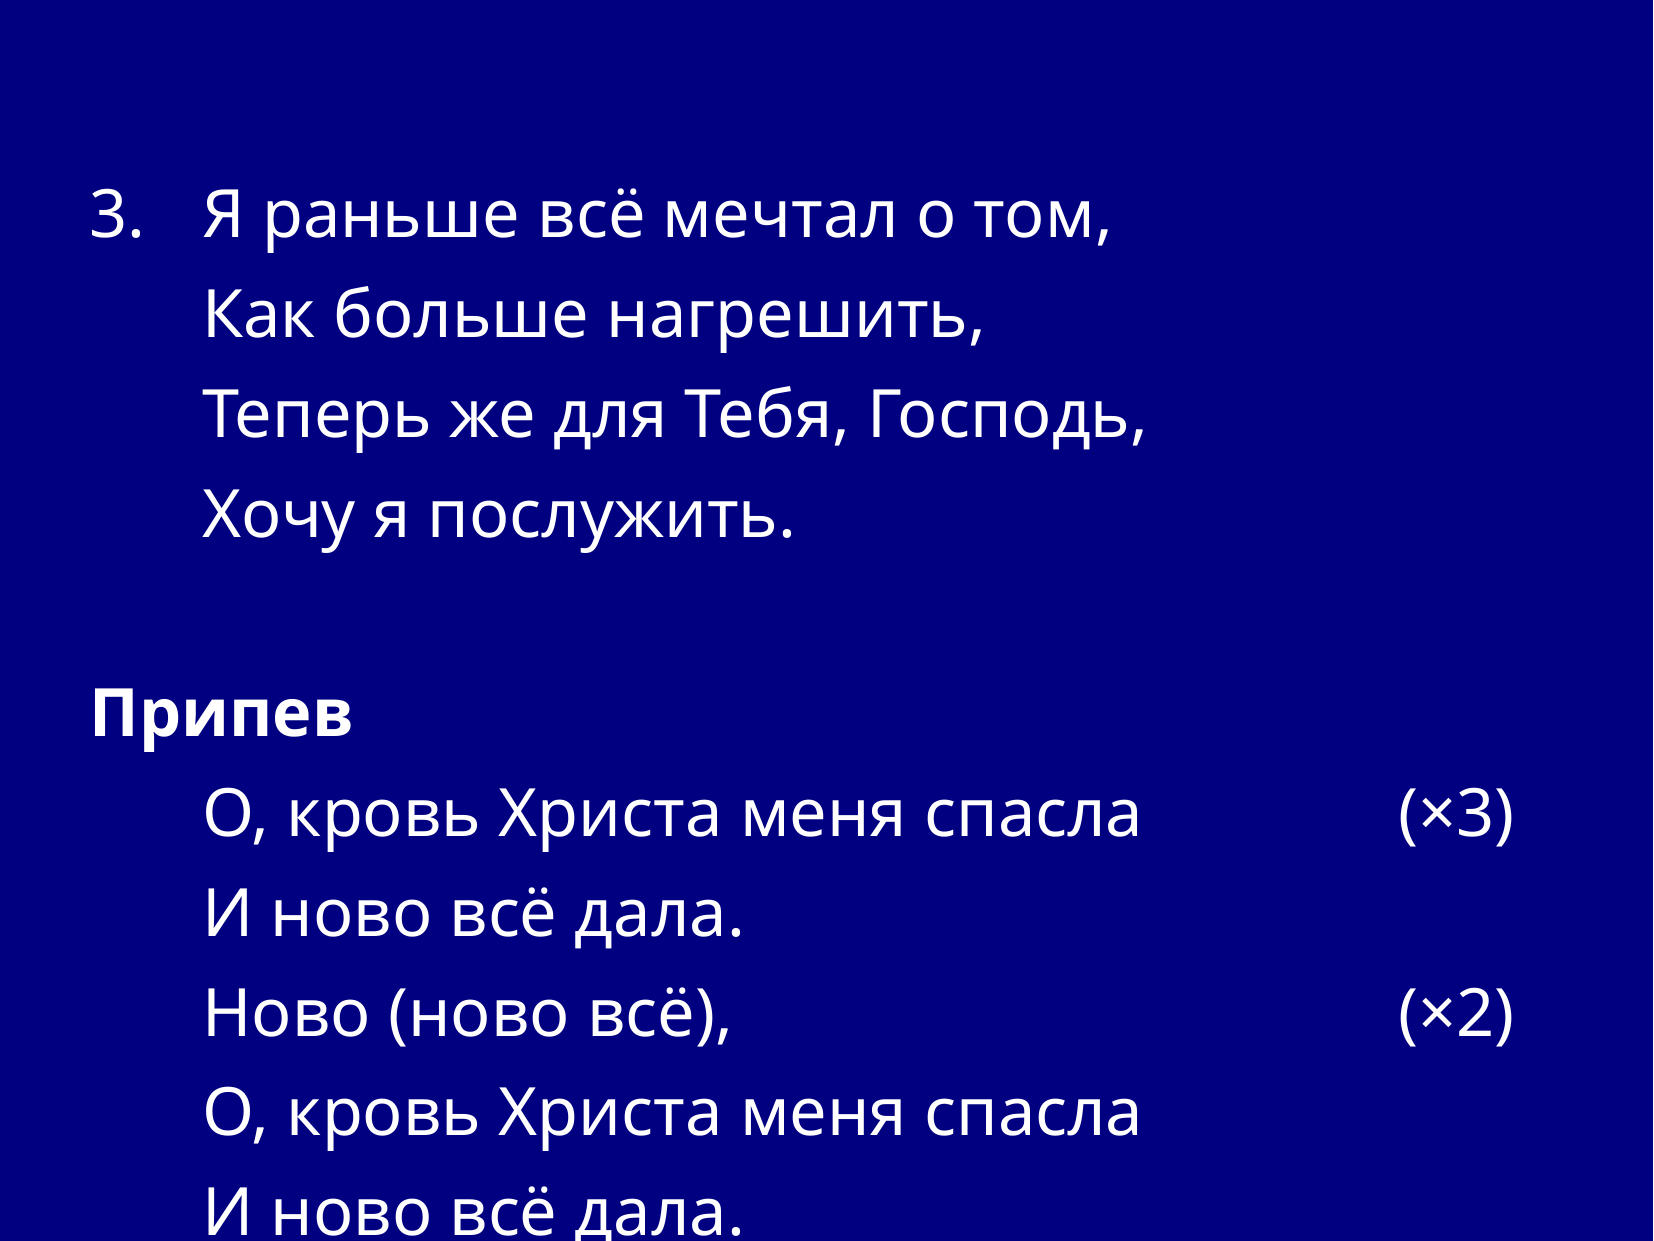

3.	Я раньше всё мечтал о том,
	Как больше нагрешить,
	Теперь же для Тебя, Господь,
	Хочу я послужить.
Припев
	О, кровь Христа меня спасла	(×3)
	И ново всё дала.
	Ново (ново всё),	(×2)
	О, кровь Христа меня спасла
	И ново всё дала.